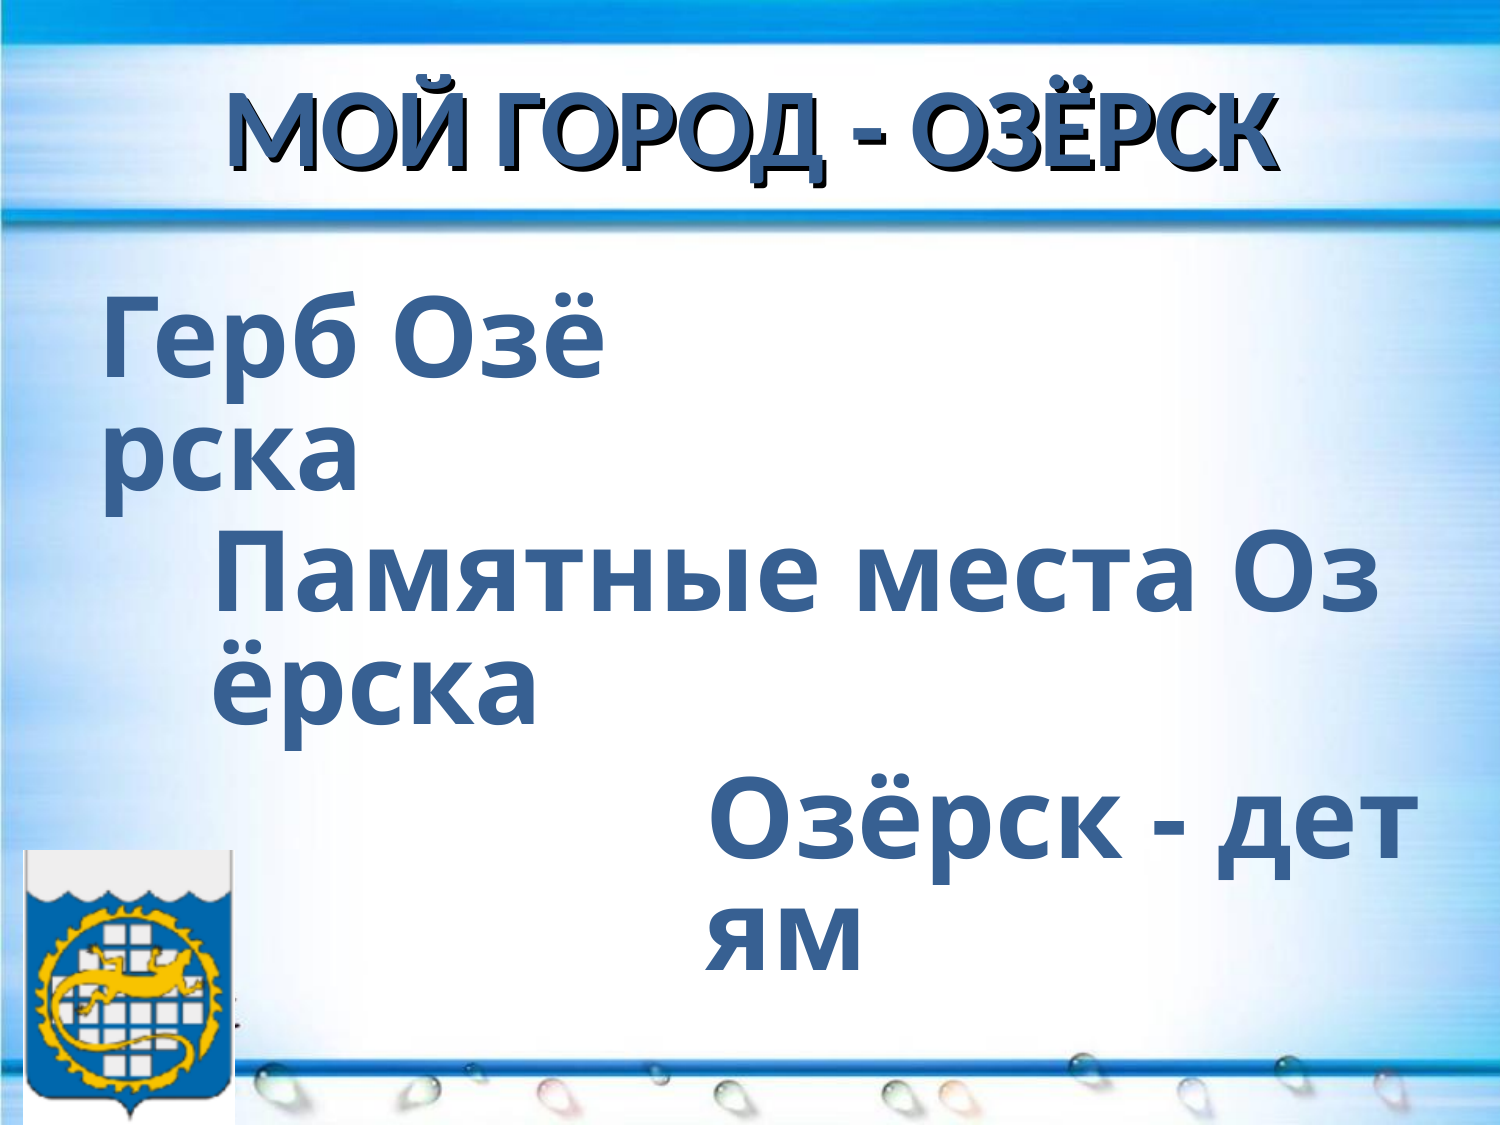

Мой город - Озёрск
Герб Озёрска
Памятные места Озёрска
Озёрск - детям